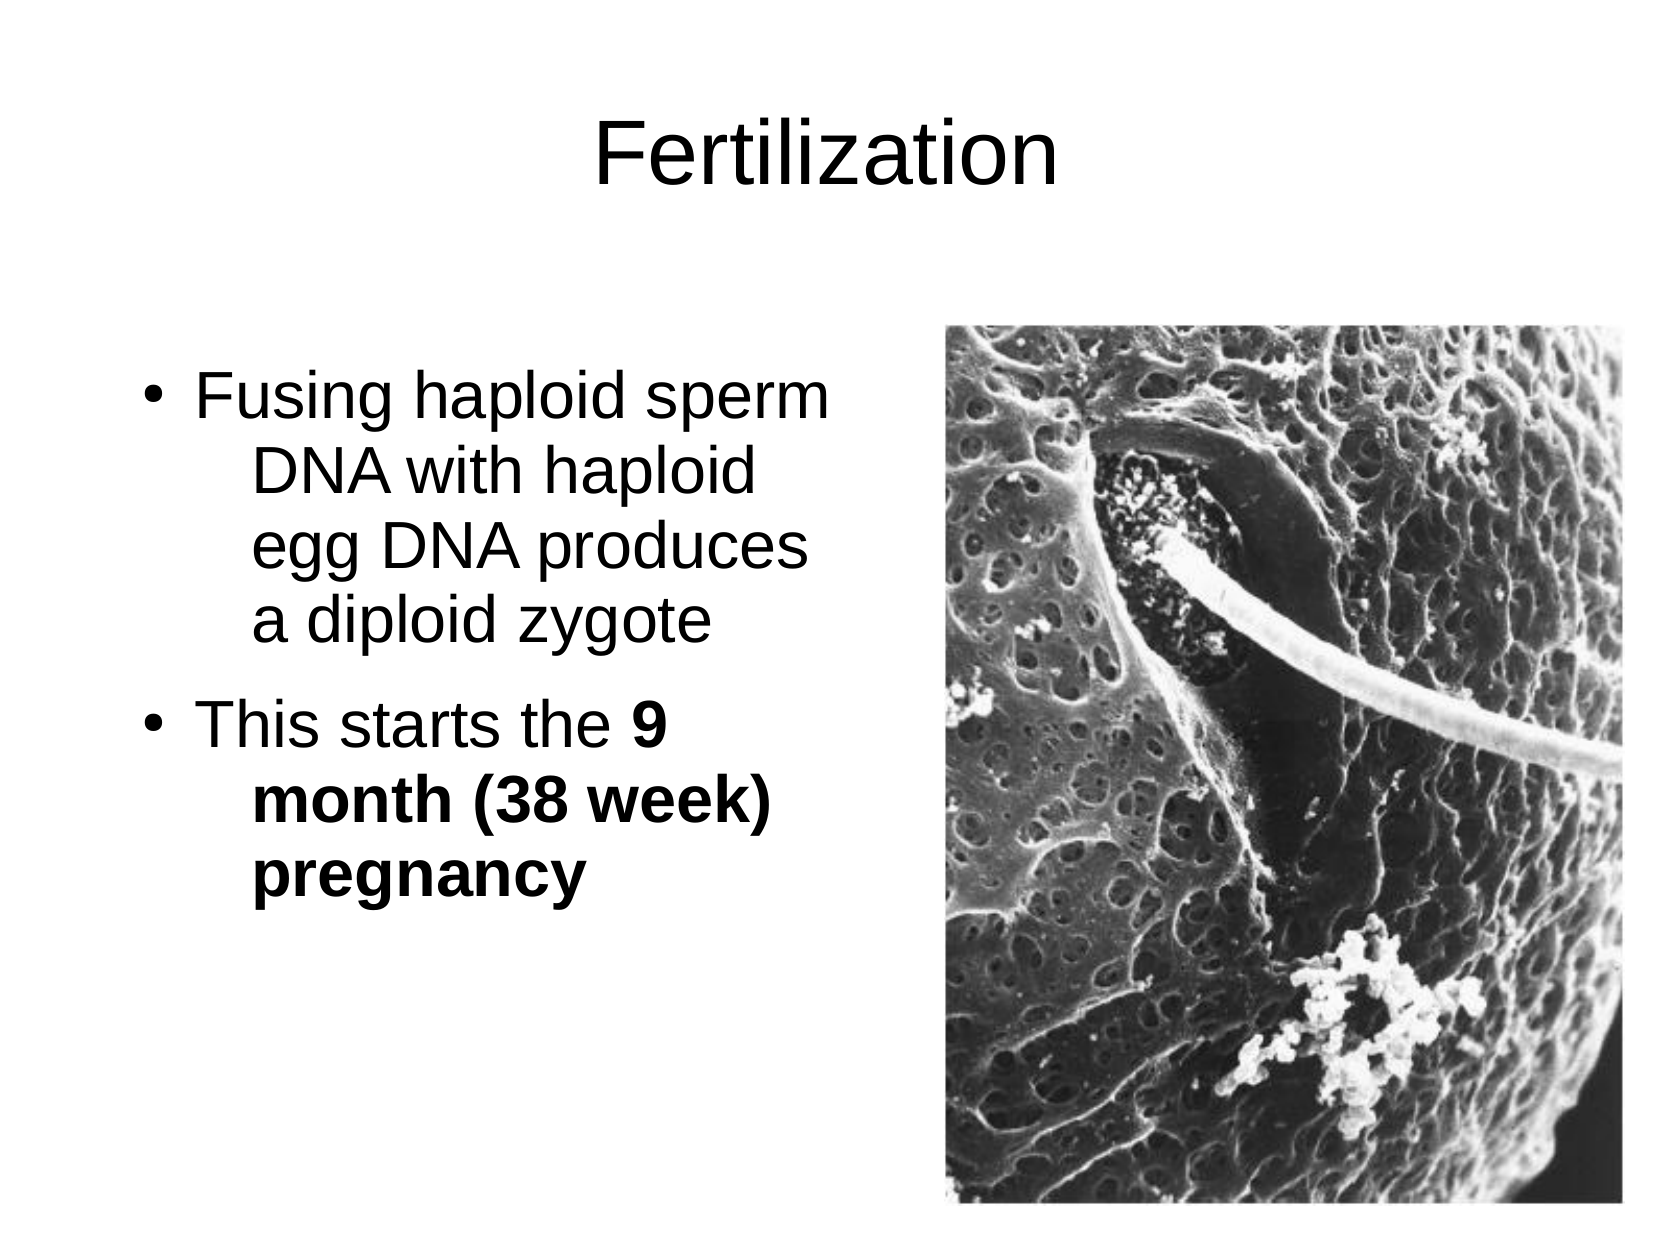

# Fertilization
Fusing haploid sperm DNA with haploid egg DNA produces a diploid zygote
This starts the 9 month (38 week) pregnancy